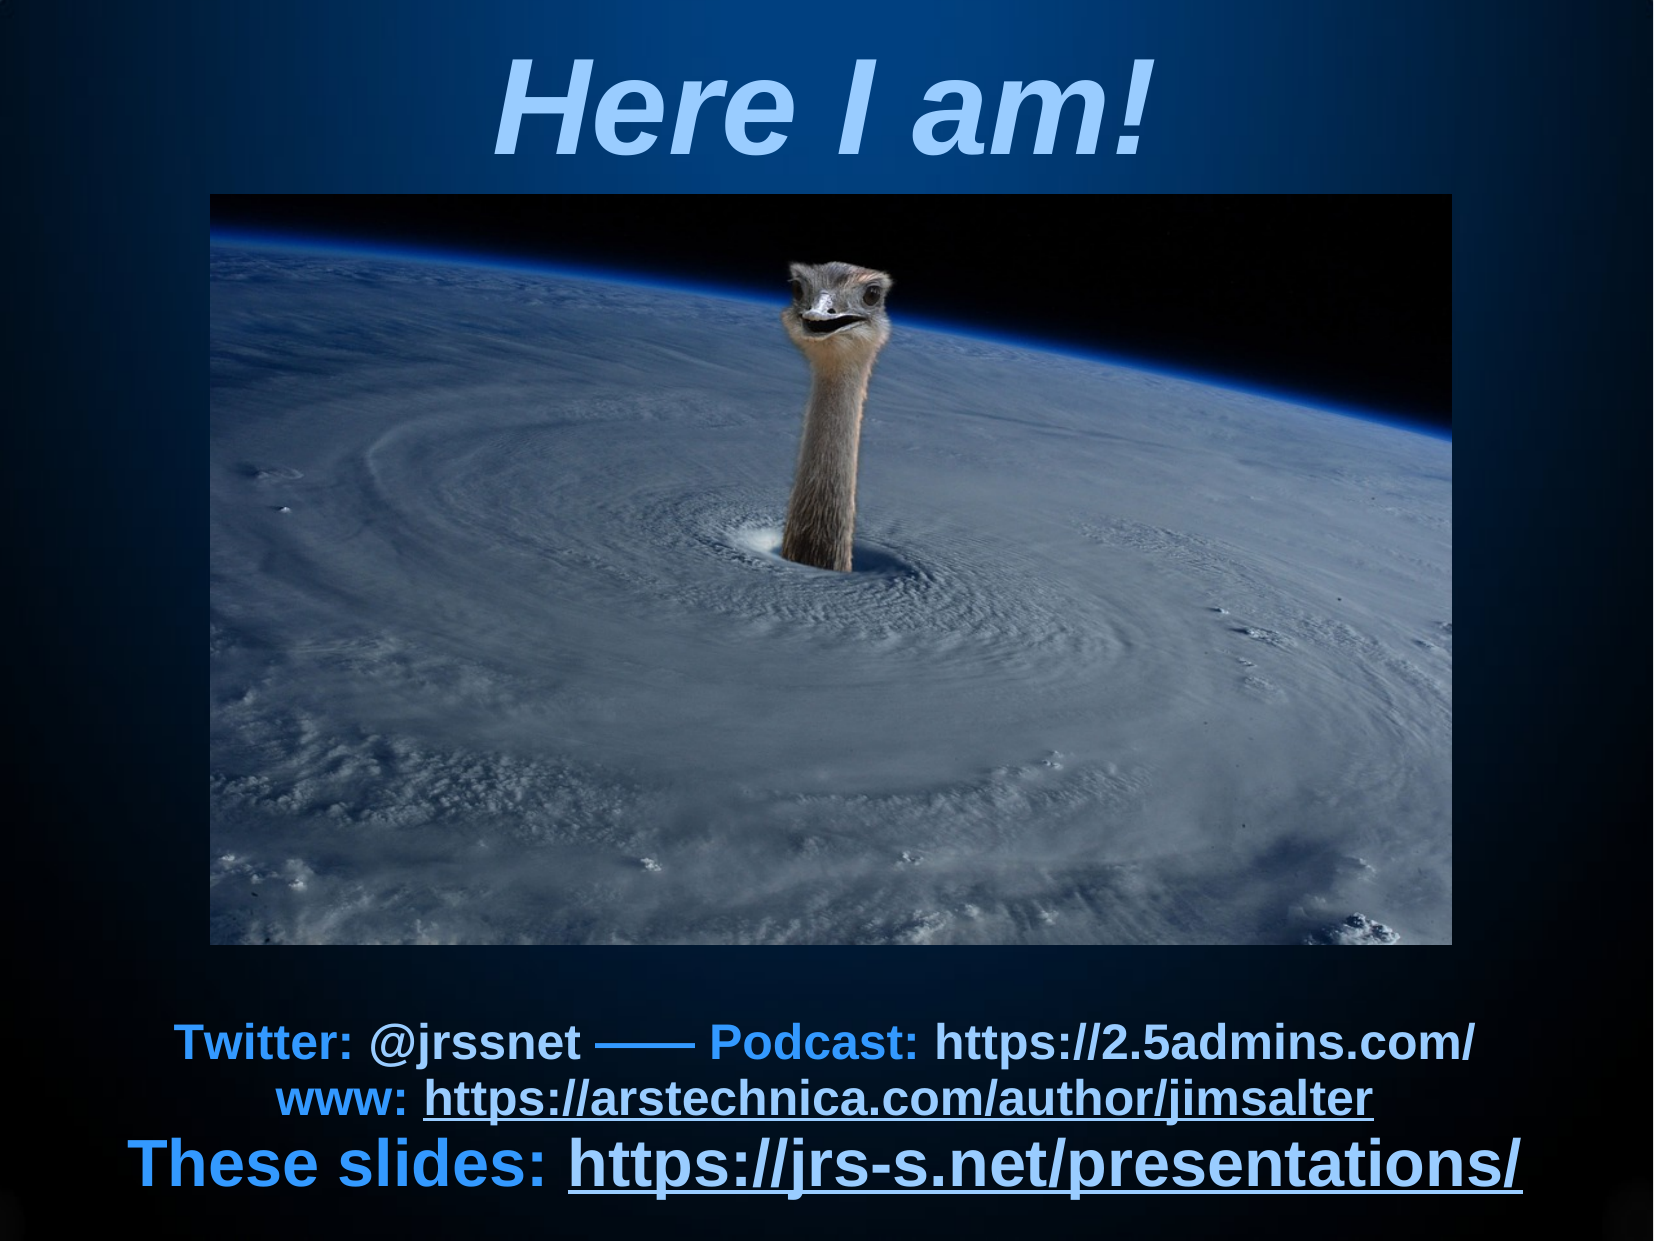

# Here I am!
Twitter: @jrssnet —— Podcast: https://2.5admins.com/
www: https://arstechnica.com/author/jimsalter
These slides: https://jrs-s.net/presentations/